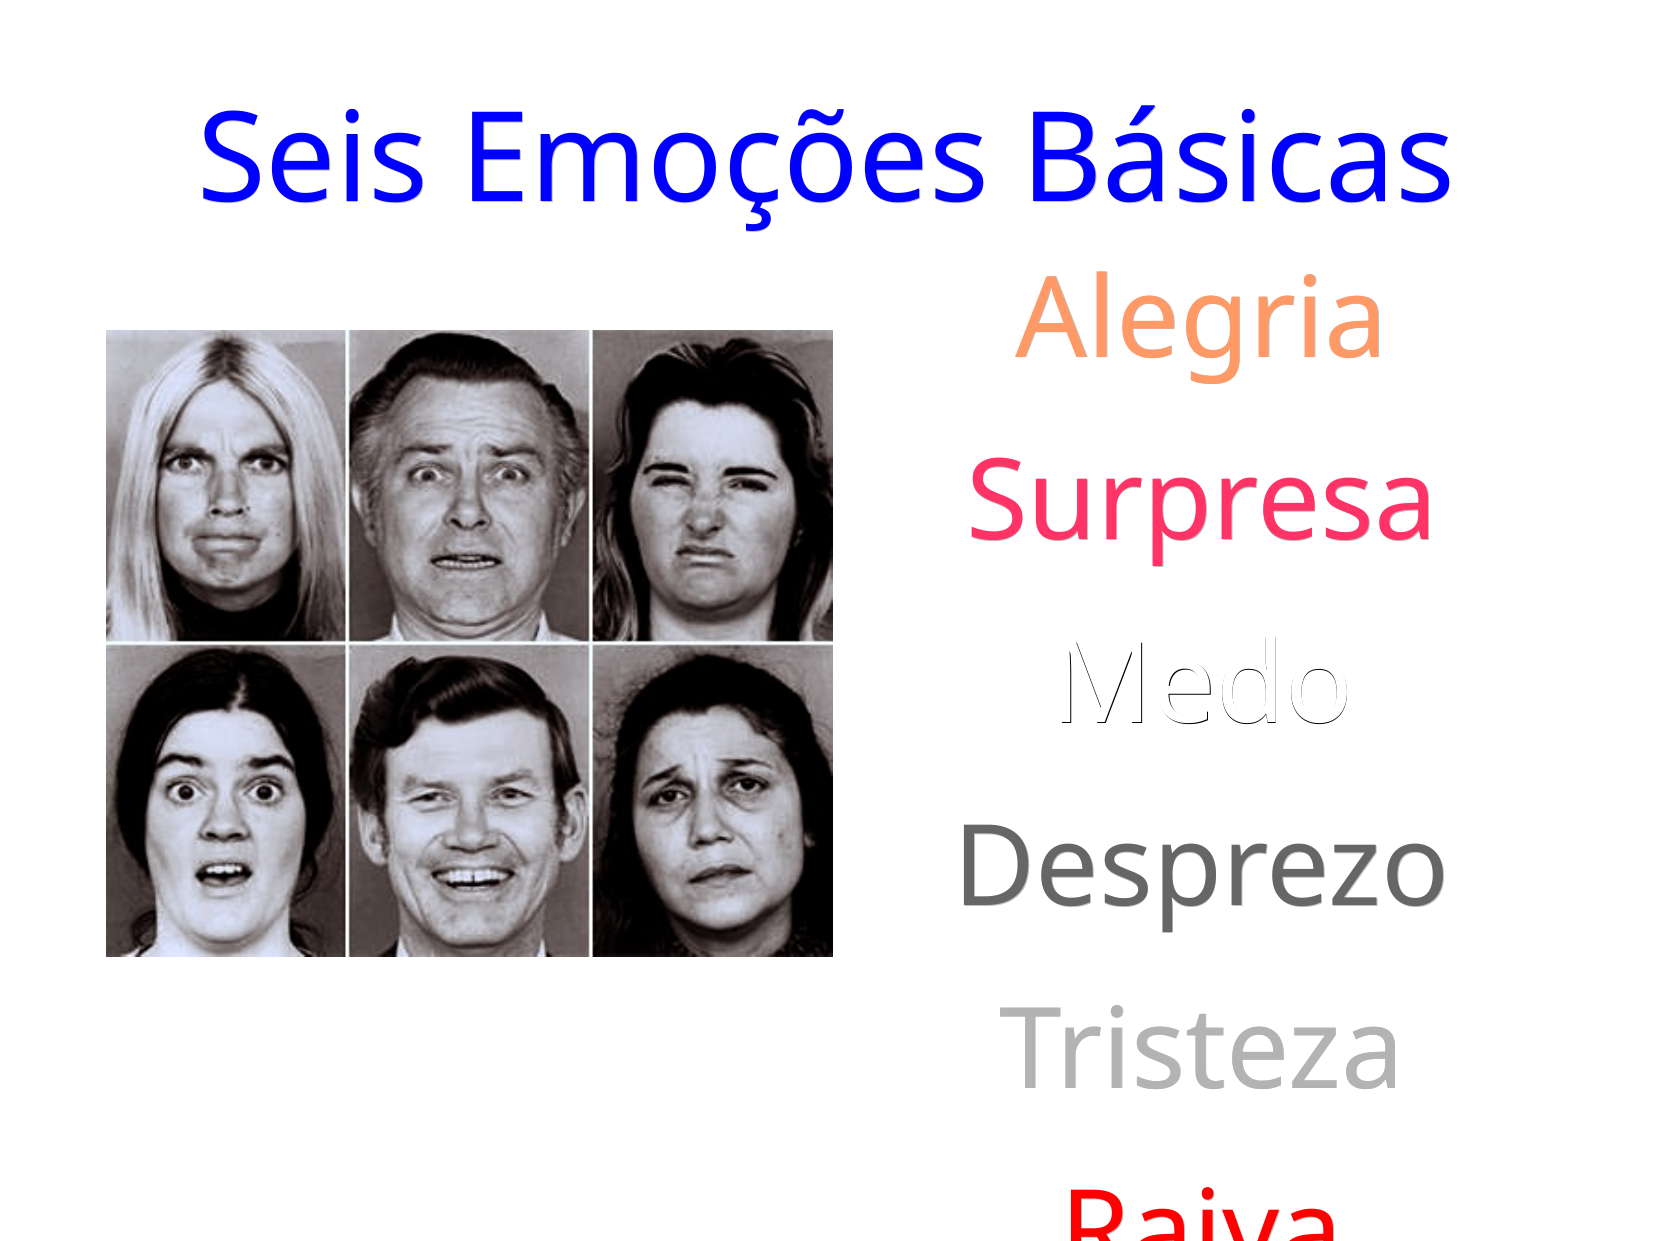

# Seis Emoções Básicas
Alegria
Surpresa
Medo
Desprezo
Tristeza
Raiva